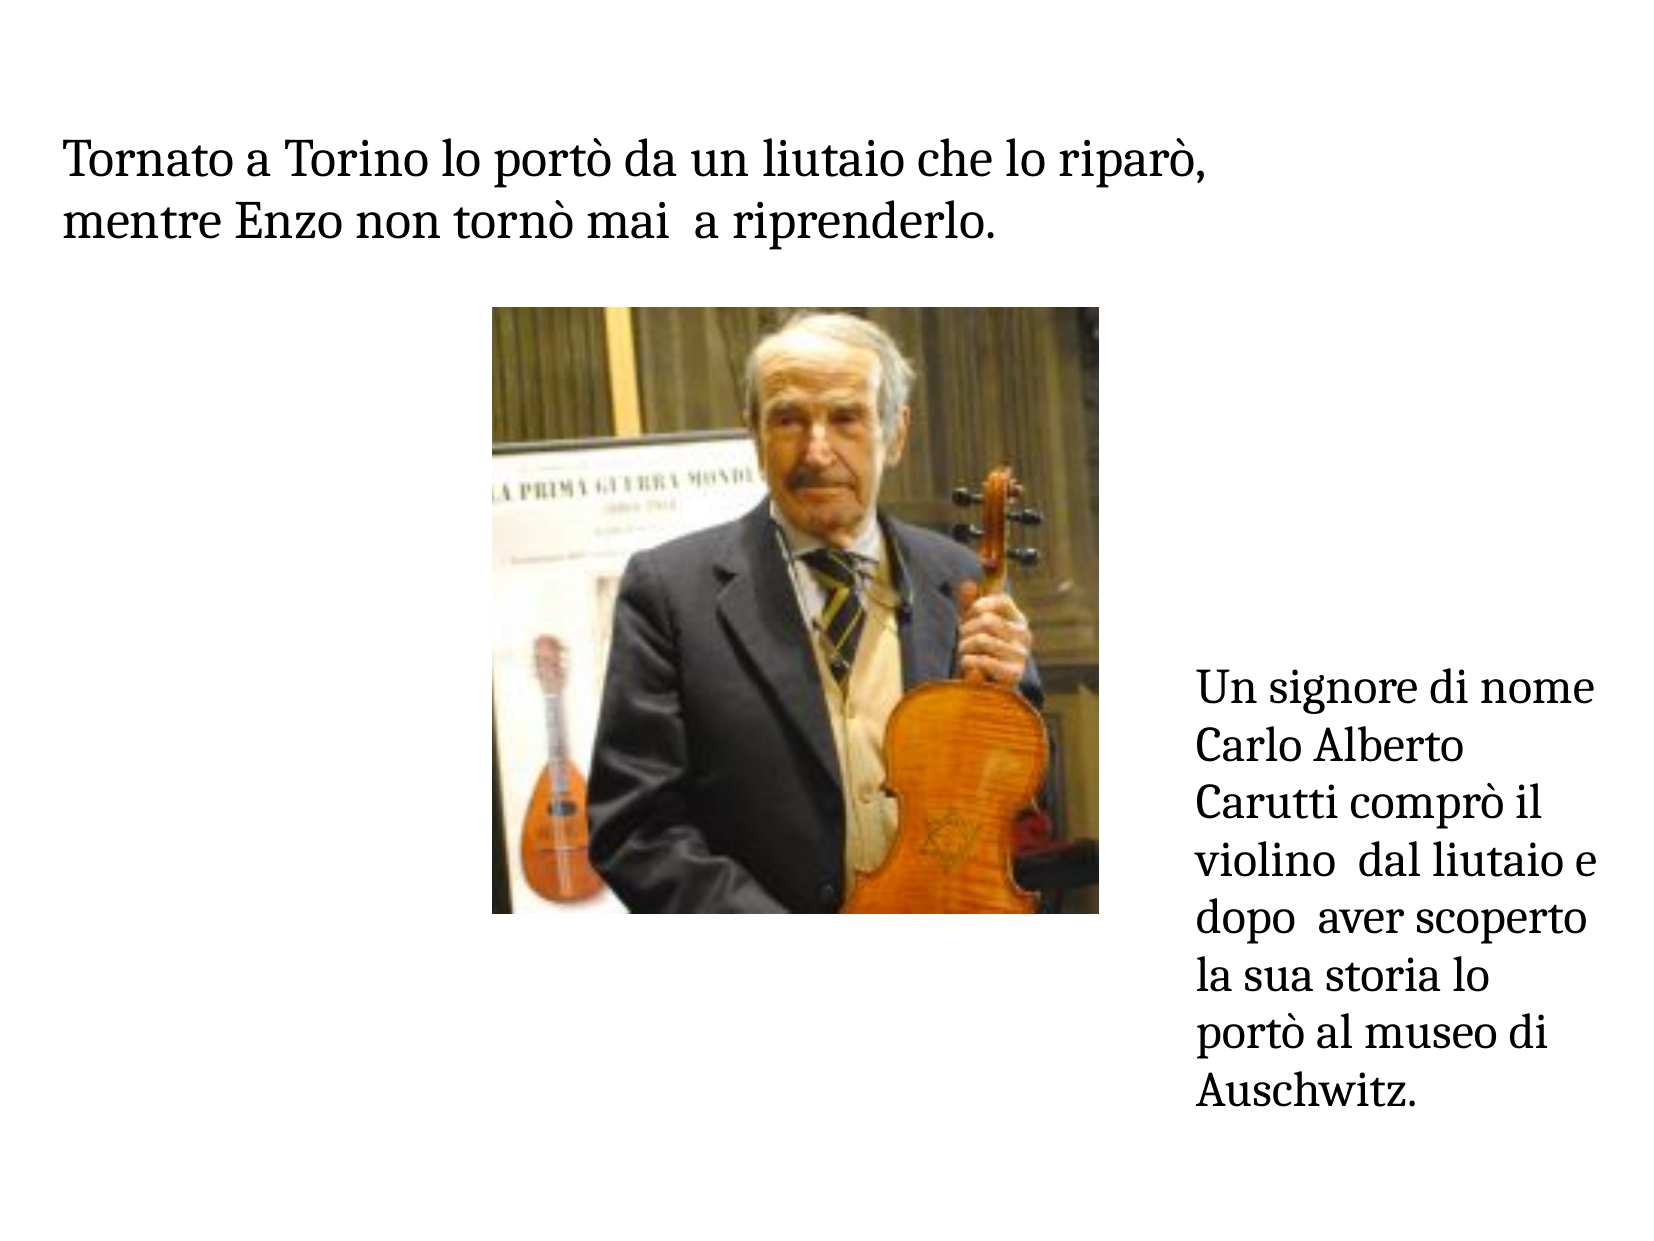

Tornato a Torino lo portò da un liutaio che lo riparò, mentre Enzo non tornò mai a riprenderlo.
Un signore di nome Carlo Alberto Carutti comprò il violino dal liutaio e dopo aver scoperto la sua storia lo portò al museo di Auschwitz.